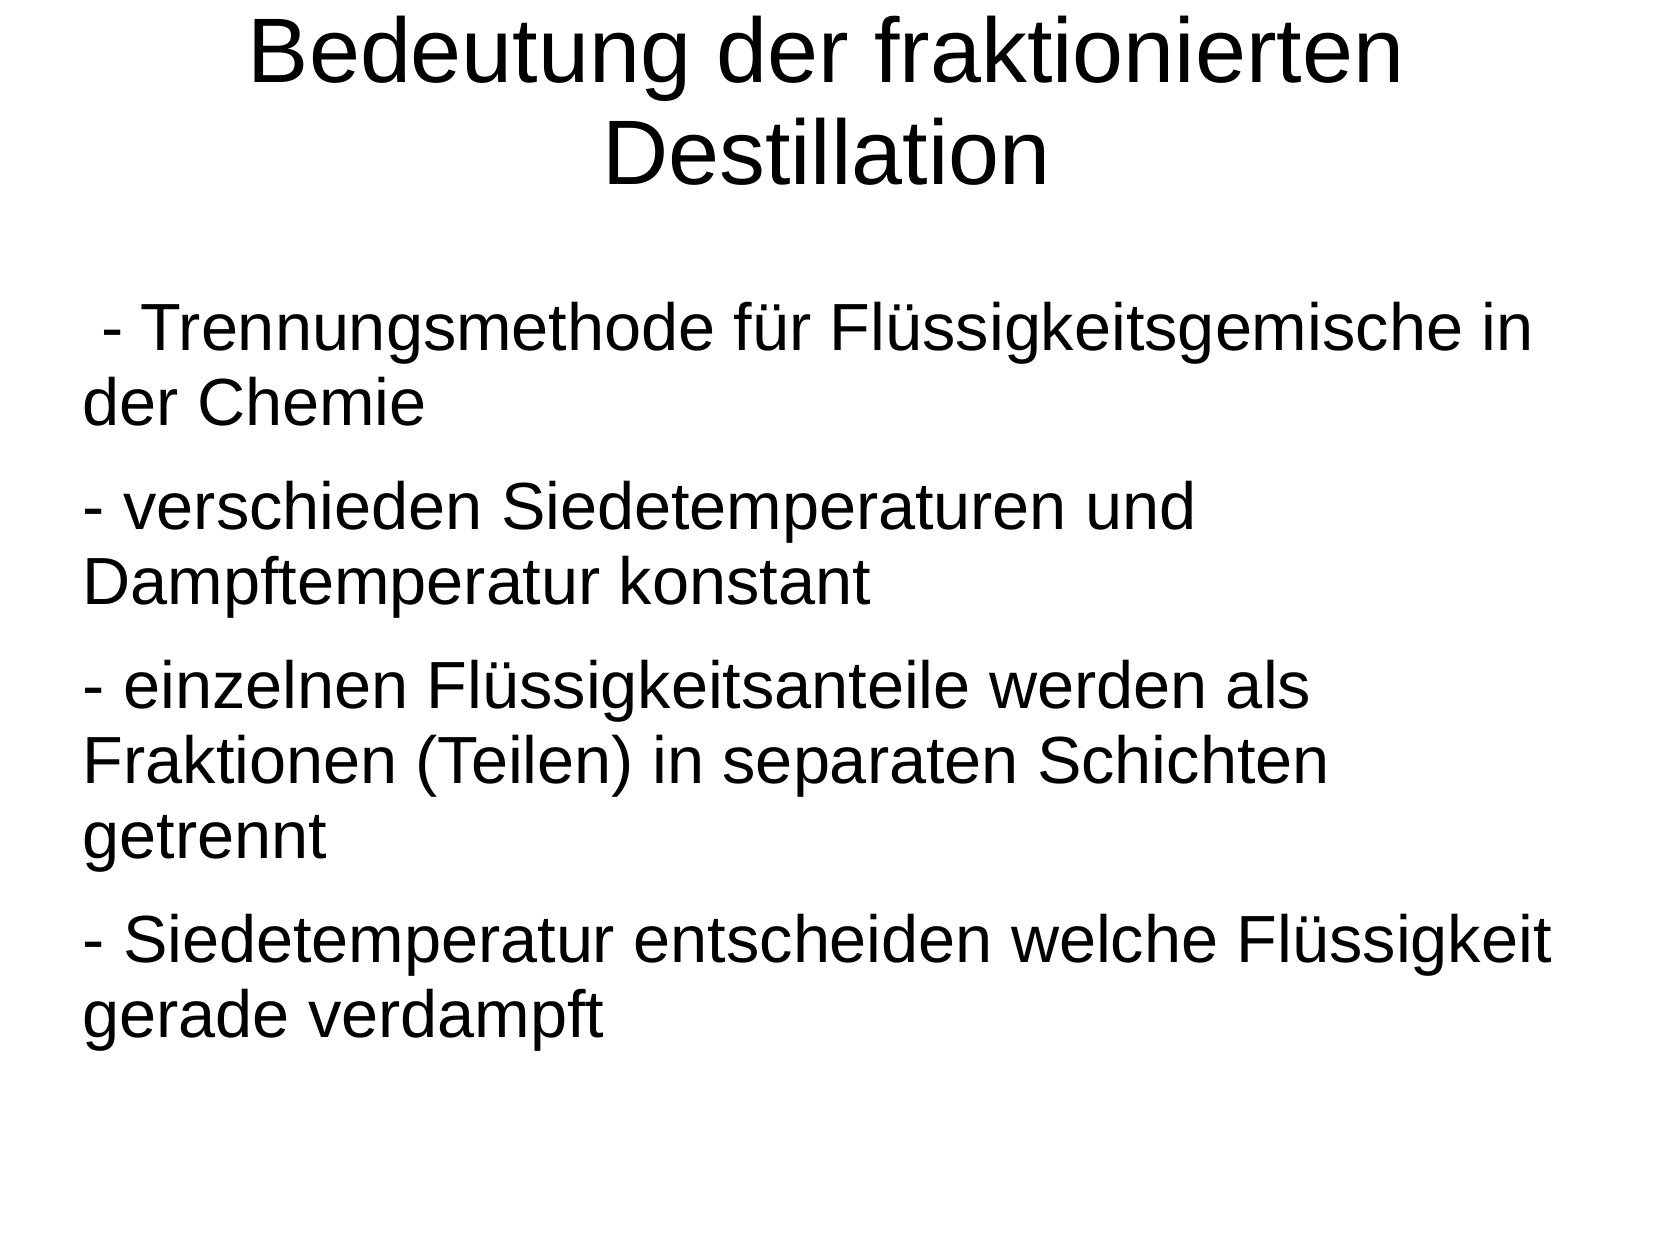

# Bedeutung der fraktionierten Destillation
 - Trennungsmethode für Flüssigkeitsgemische in der Chemie
- verschieden Siedetemperaturen und Dampftemperatur konstant
- einzelnen Flüssigkeitsanteile werden als Fraktionen (Teilen) in separaten Schichten getrennt
- Siedetemperatur entscheiden welche Flüssigkeit gerade verdampft